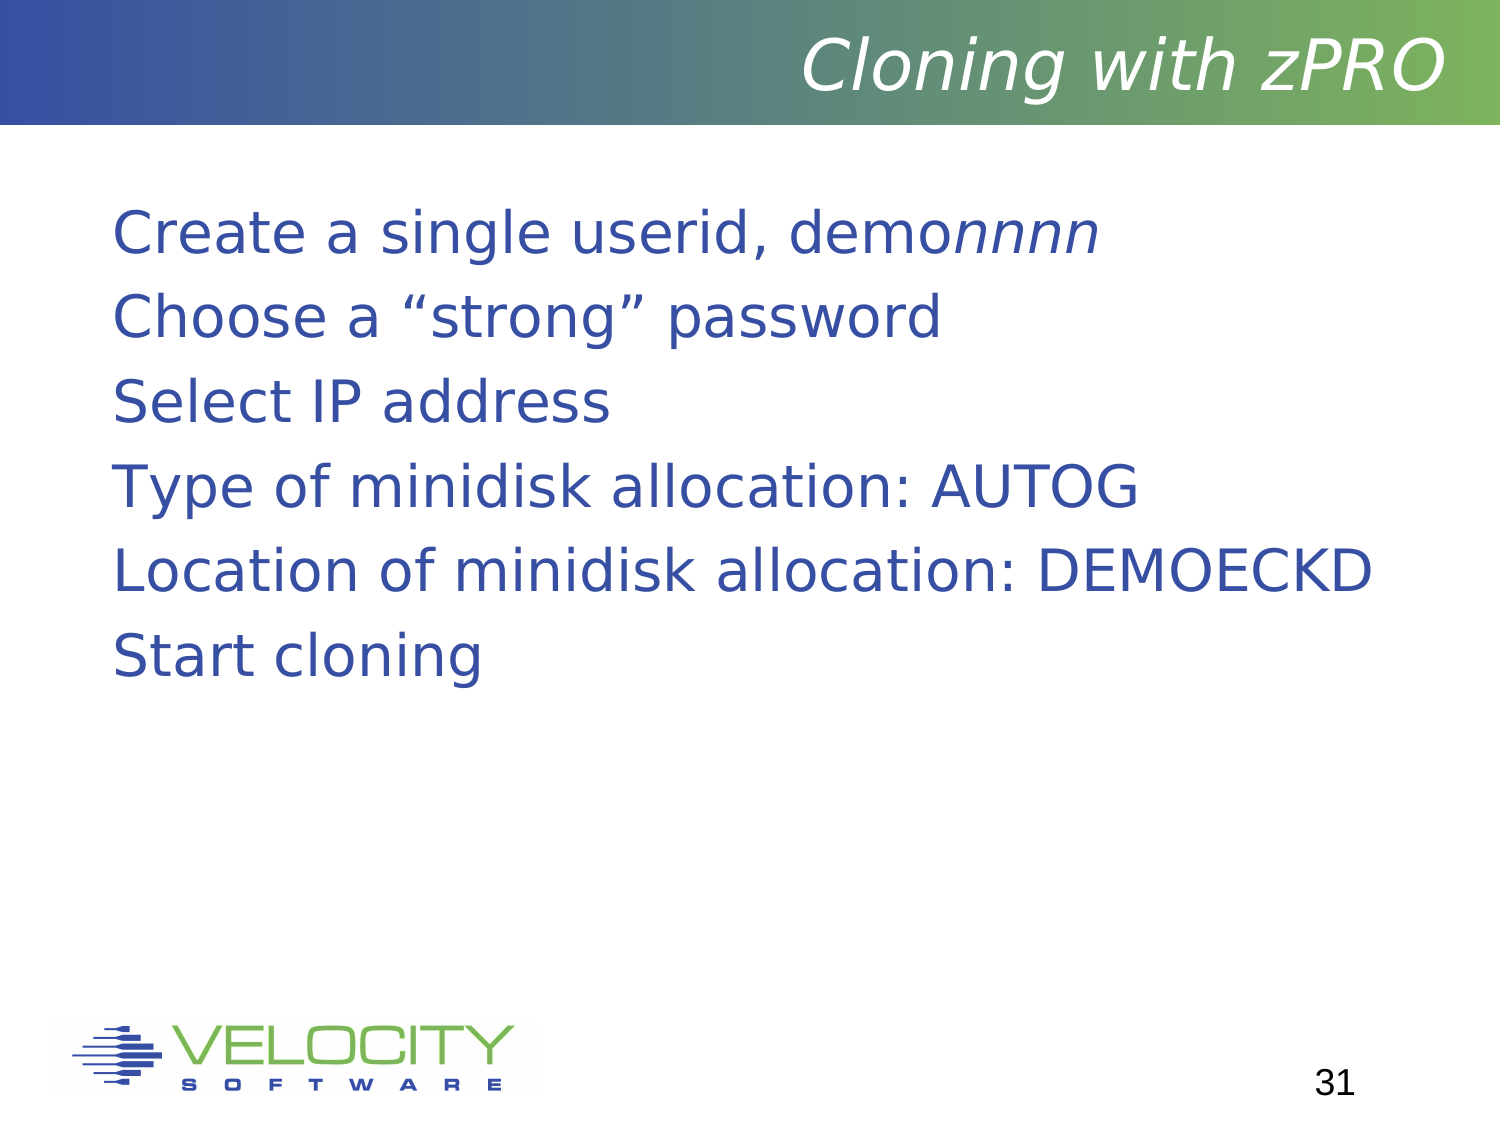

# Cloning with zPRO
Create a single userid, demonnnn
Choose a “strong” password
Select IP address
Type of minidisk allocation: AUTOG
Location of minidisk allocation: DEMOECKD
Start cloning
31